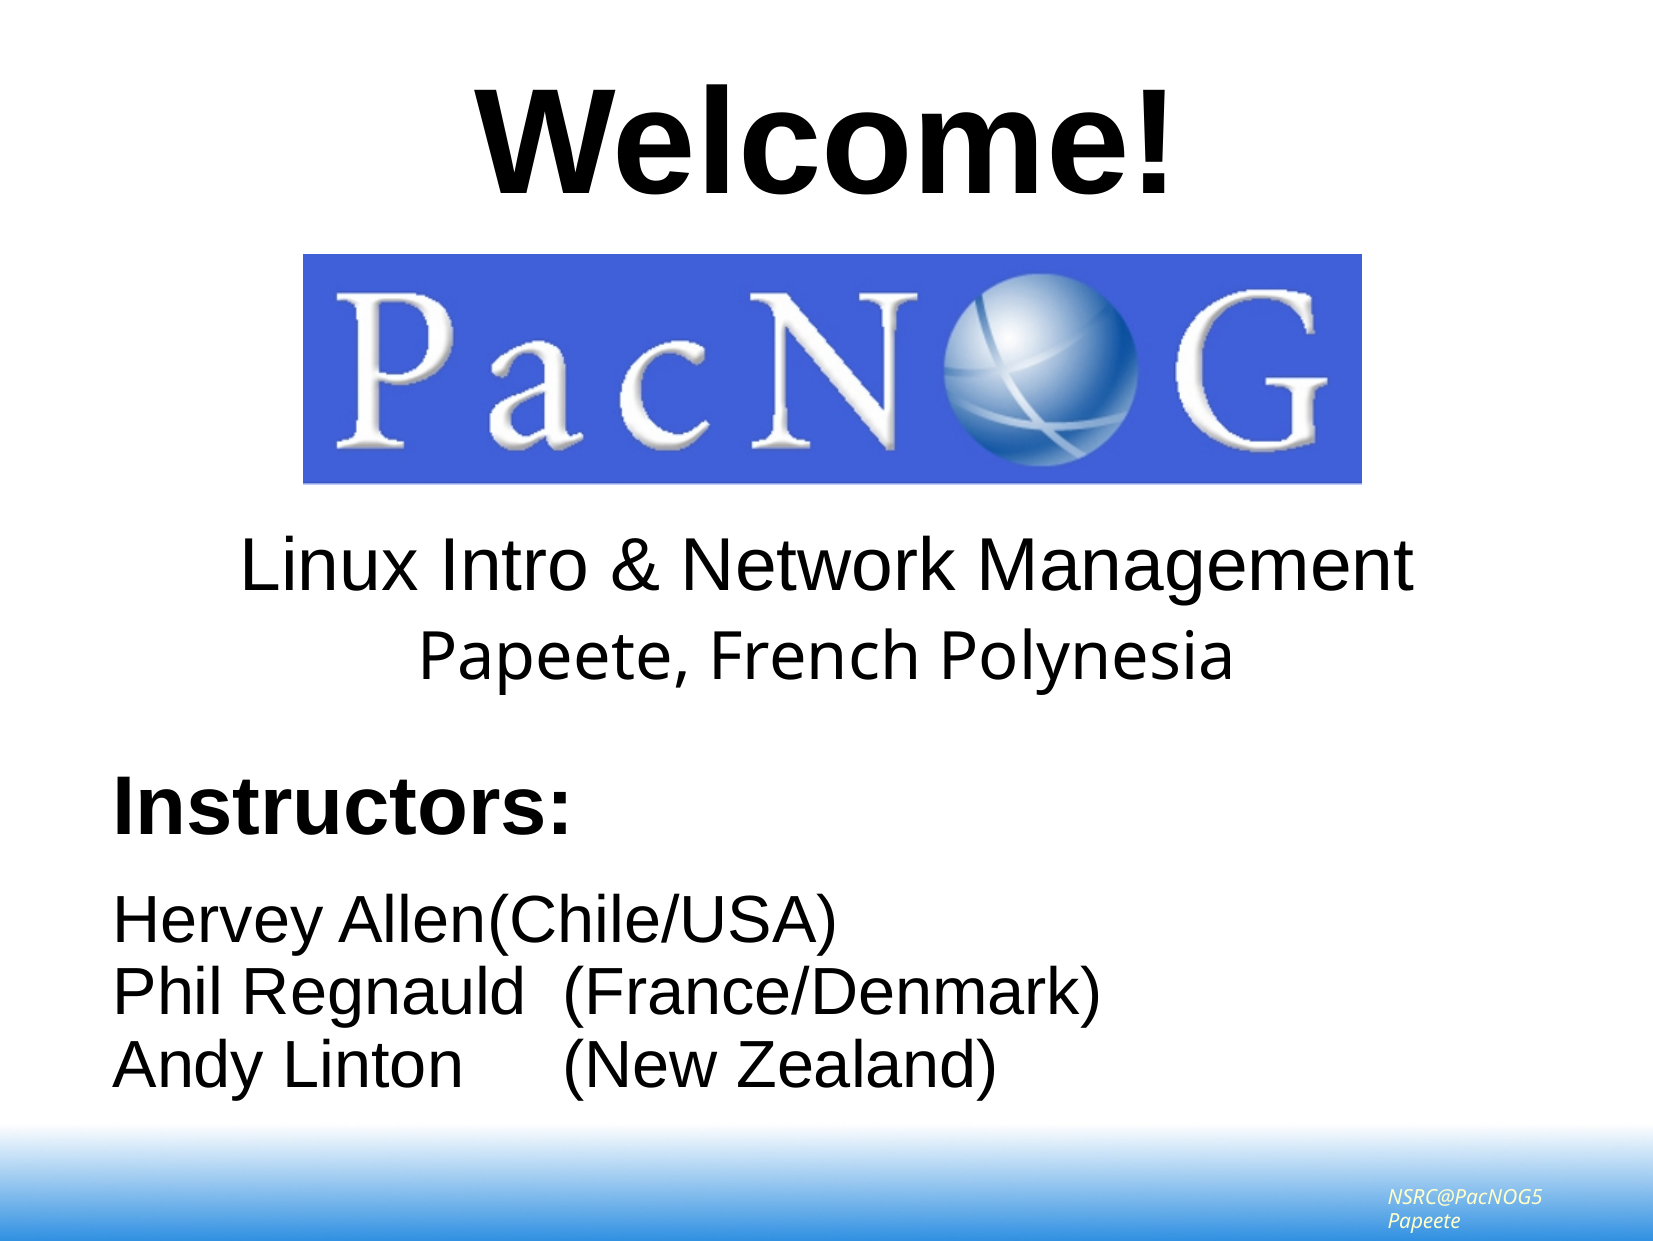

# Welcome! Linux Intro & Network Management Papeete, French Polynesia
Instructors:
Hervey Allen	(Chile/USA)
Phil Regnauld	(France/Denmark)
Andy Linton		(New Zealand)